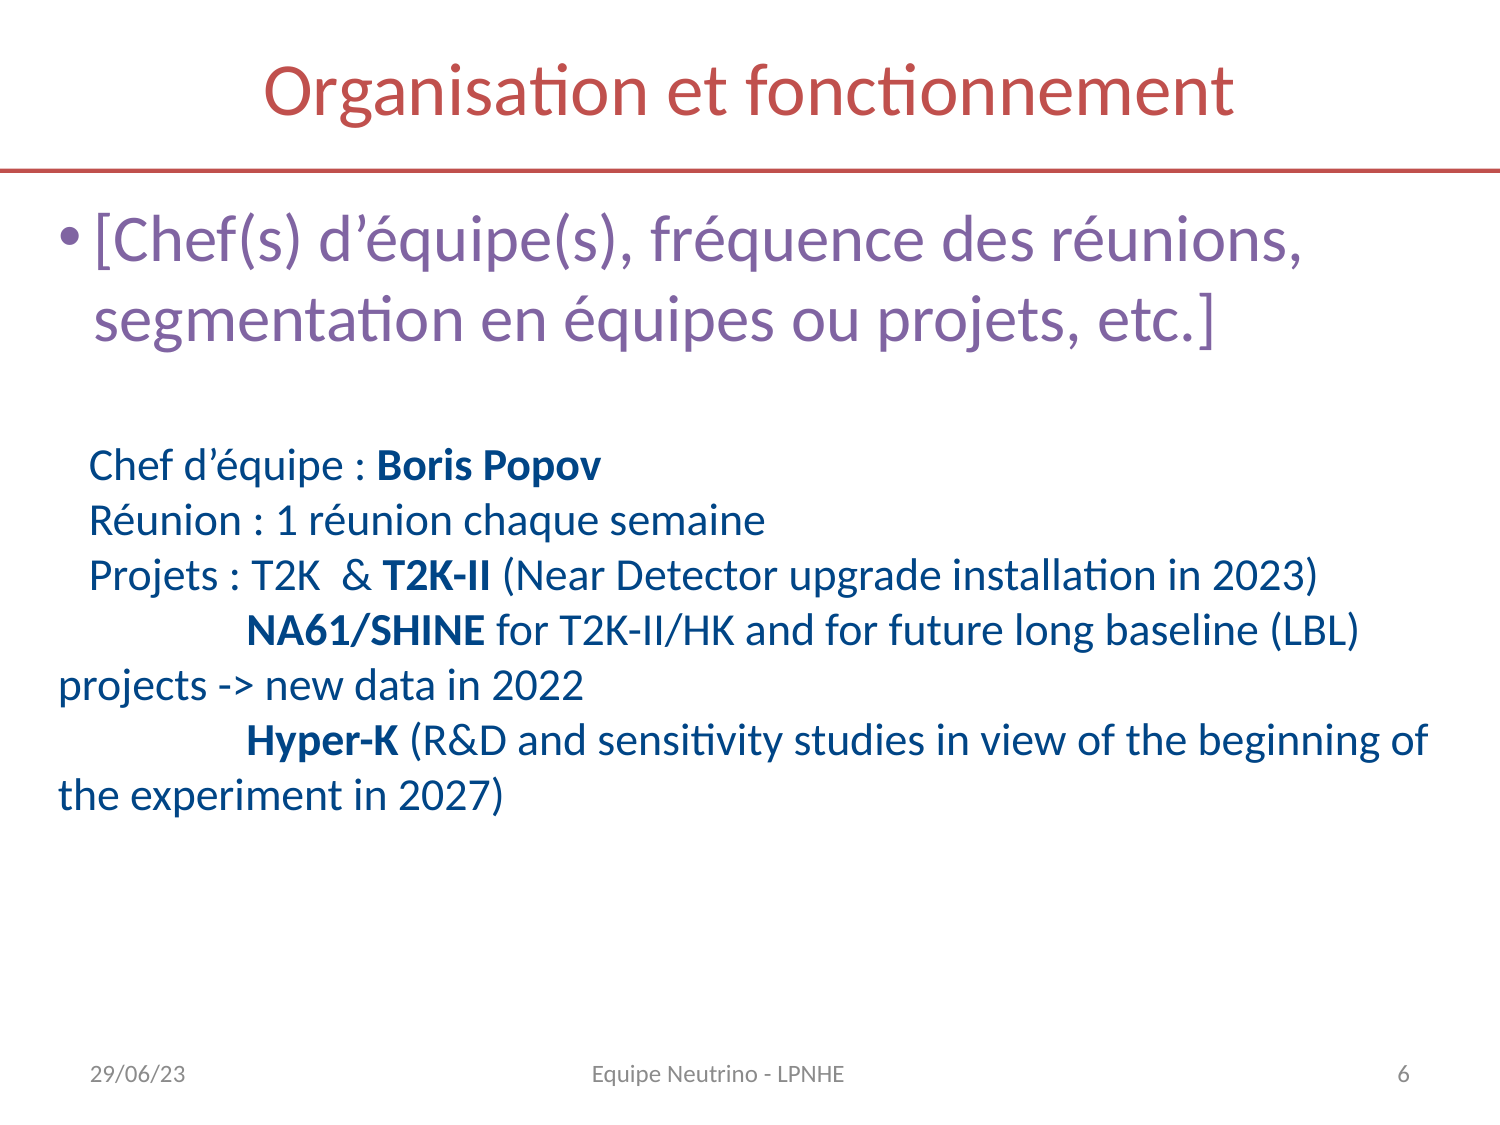

Organisation et fonctionnement
[Chef(s) d’équipe(s), fréquence des réunions, segmentation en équipes ou projets, etc.]
 Chef d’équipe : Boris Popov
 Réunion : 1 réunion chaque semaine
 Projets : T2K & T2K-II (Near Detector upgrade installation in 2023)
		 NA61/SHINE for T2K-II/HK and for future long baseline (LBL) projects -> new data in 2022
		 Hyper-K (R&D and sensitivity studies in view of the beginning of the experiment in 2027)
29/06/23
Equipe Neutrino - LPNHE